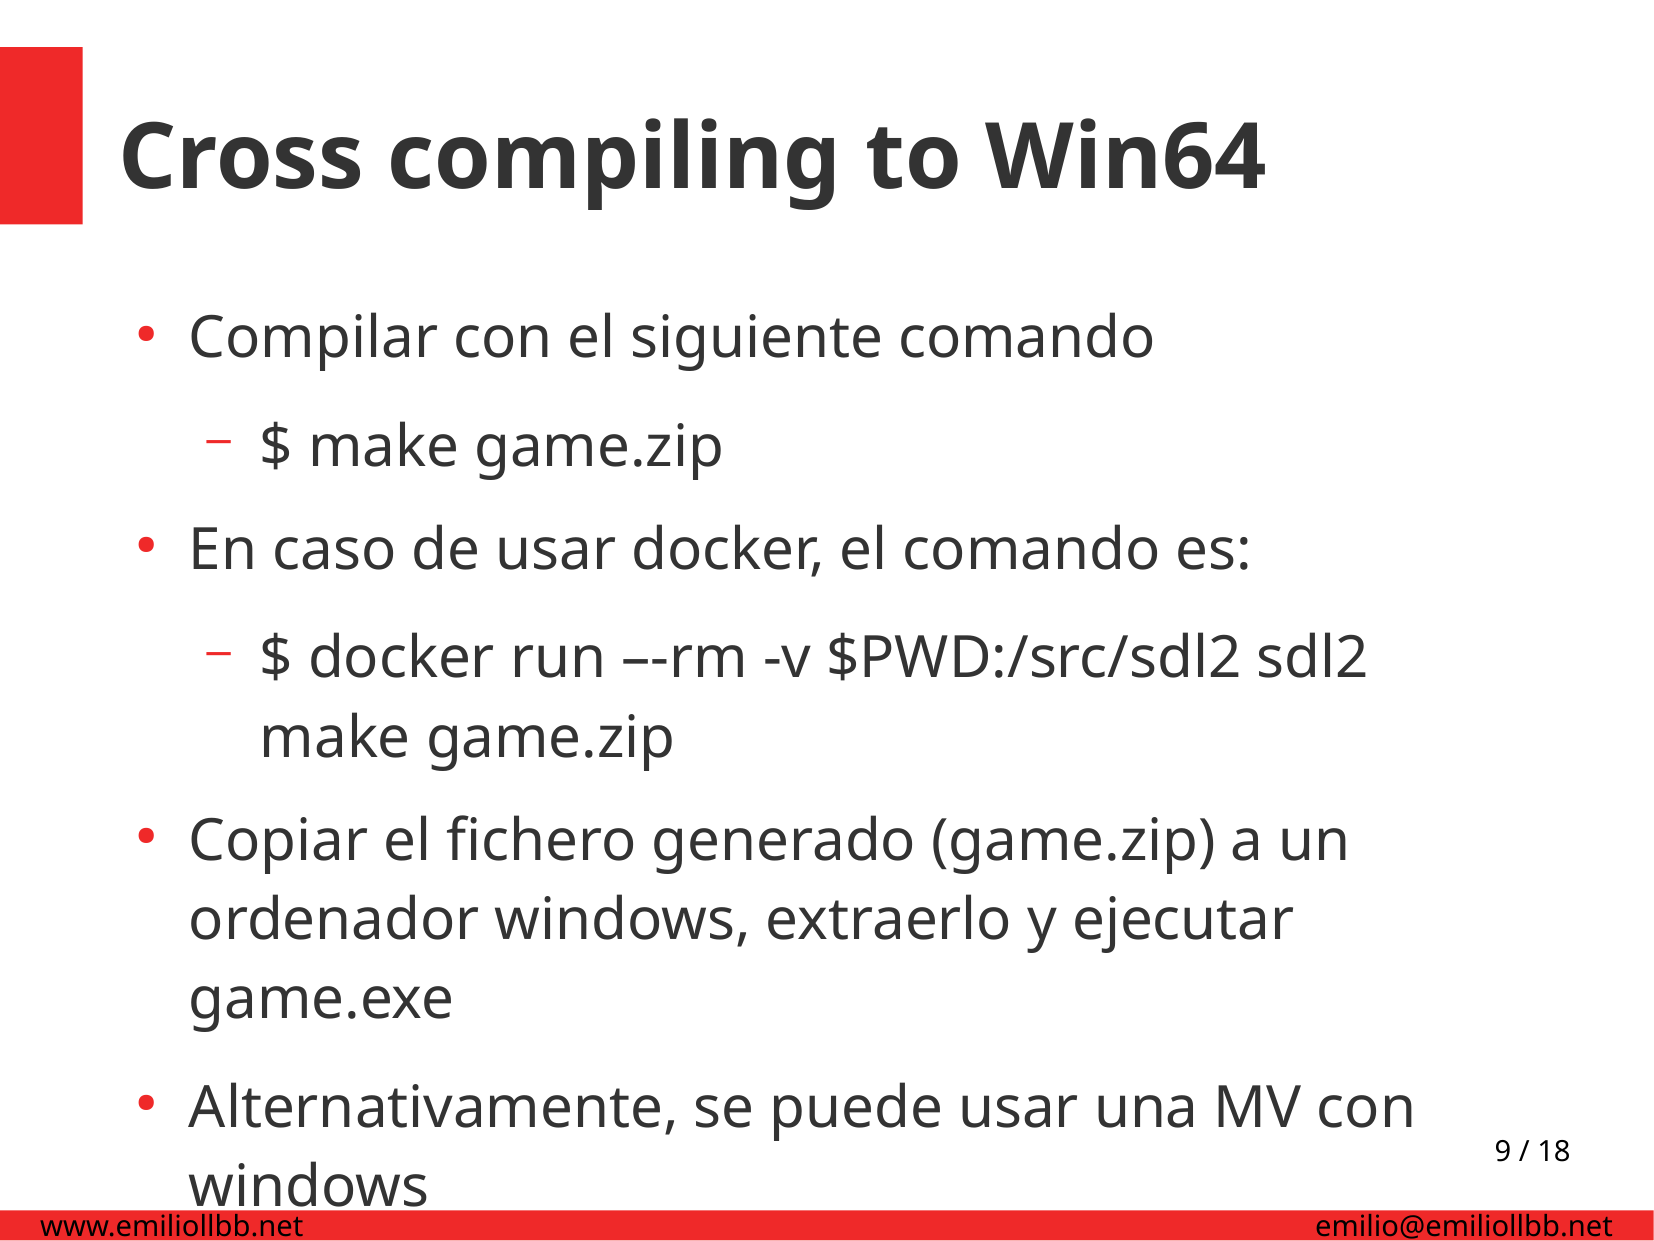

# Cross compiling to Win64
Compilar con el siguiente comando
$ make game.zip
En caso de usar docker, el comando es:
$ docker run –-rm -v $PWD:/src/sdl2 sdl2 make game.zip
Copiar el fichero generado (game.zip) a un ordenador windows, extraerlo y ejecutar game.exe
Alternativamente, se puede usar una MV con windows
9